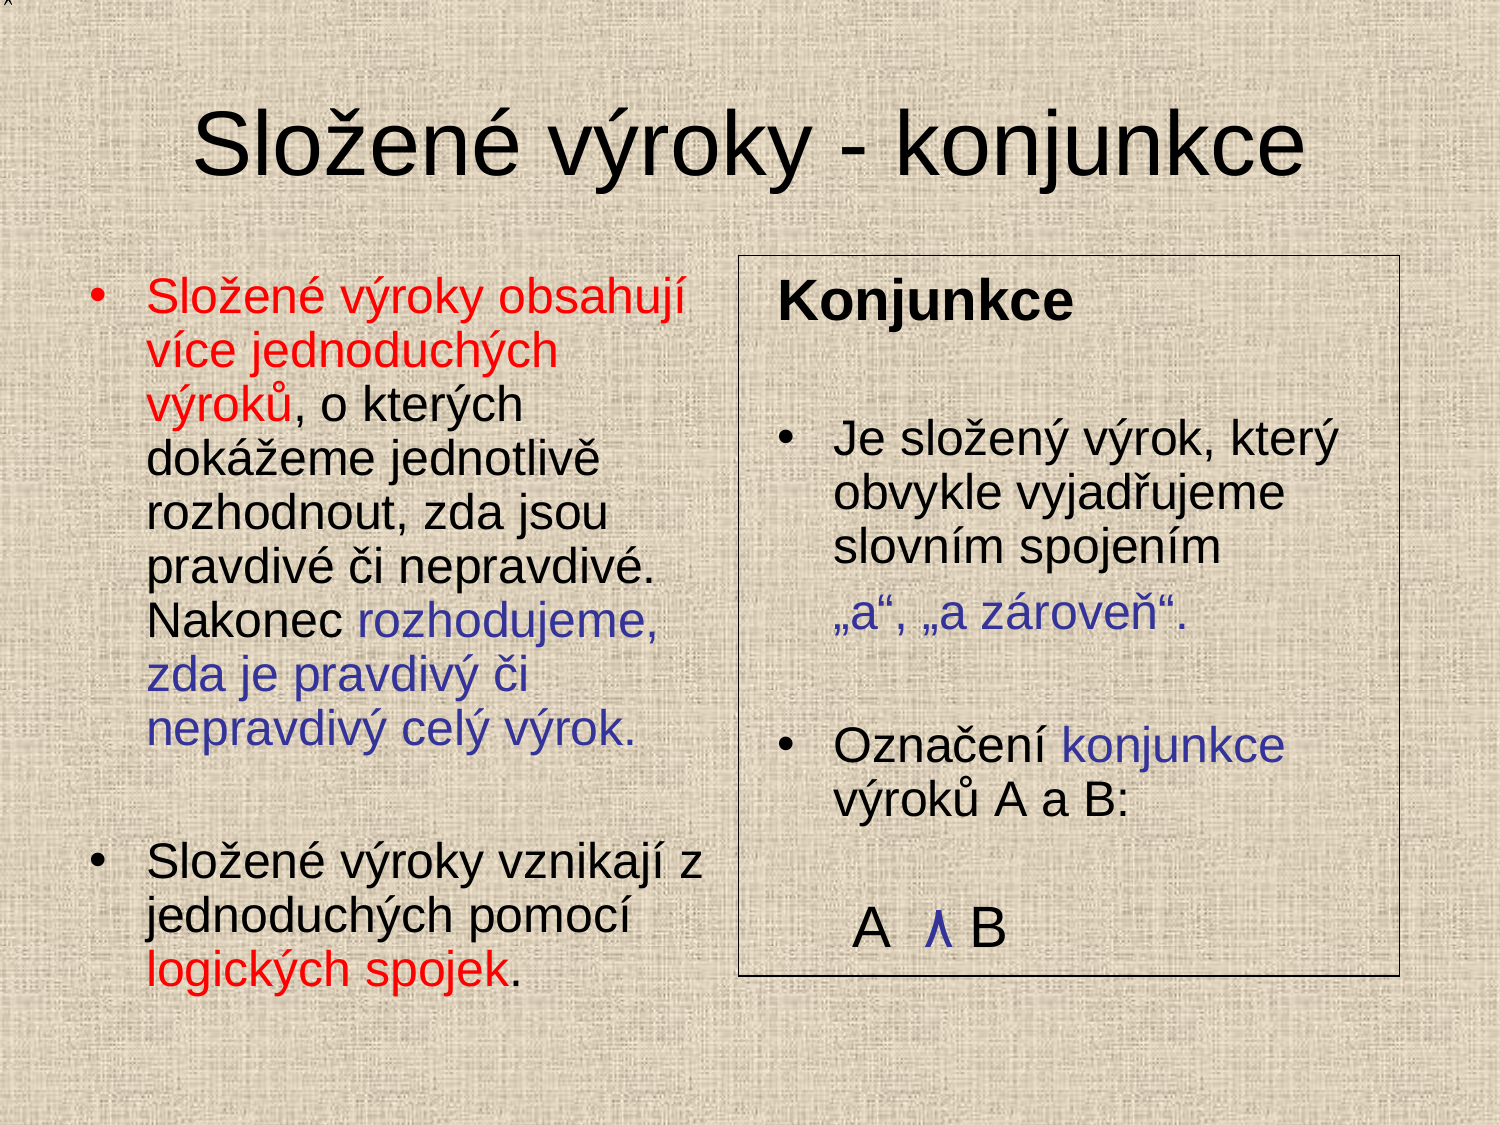

# Složené výroky - konjunkce
Složené výroky obsahují více jednoduchých výroků, o kterých dokážeme jednotlivě rozhodnout, zda jsou pravdivé či nepravdivé. Nakonec rozhodujeme, zda je pravdivý či nepravdivý celý výrok.
Složené výroky vznikají z jednoduchých pomocí logických spojek.
Konjunkce
Je složený výrok, který obvykle vyjadřujeme slovním spojením
	„a“, „a zároveň“.
Označení konjunkce výroků A a B:
A ٨ B